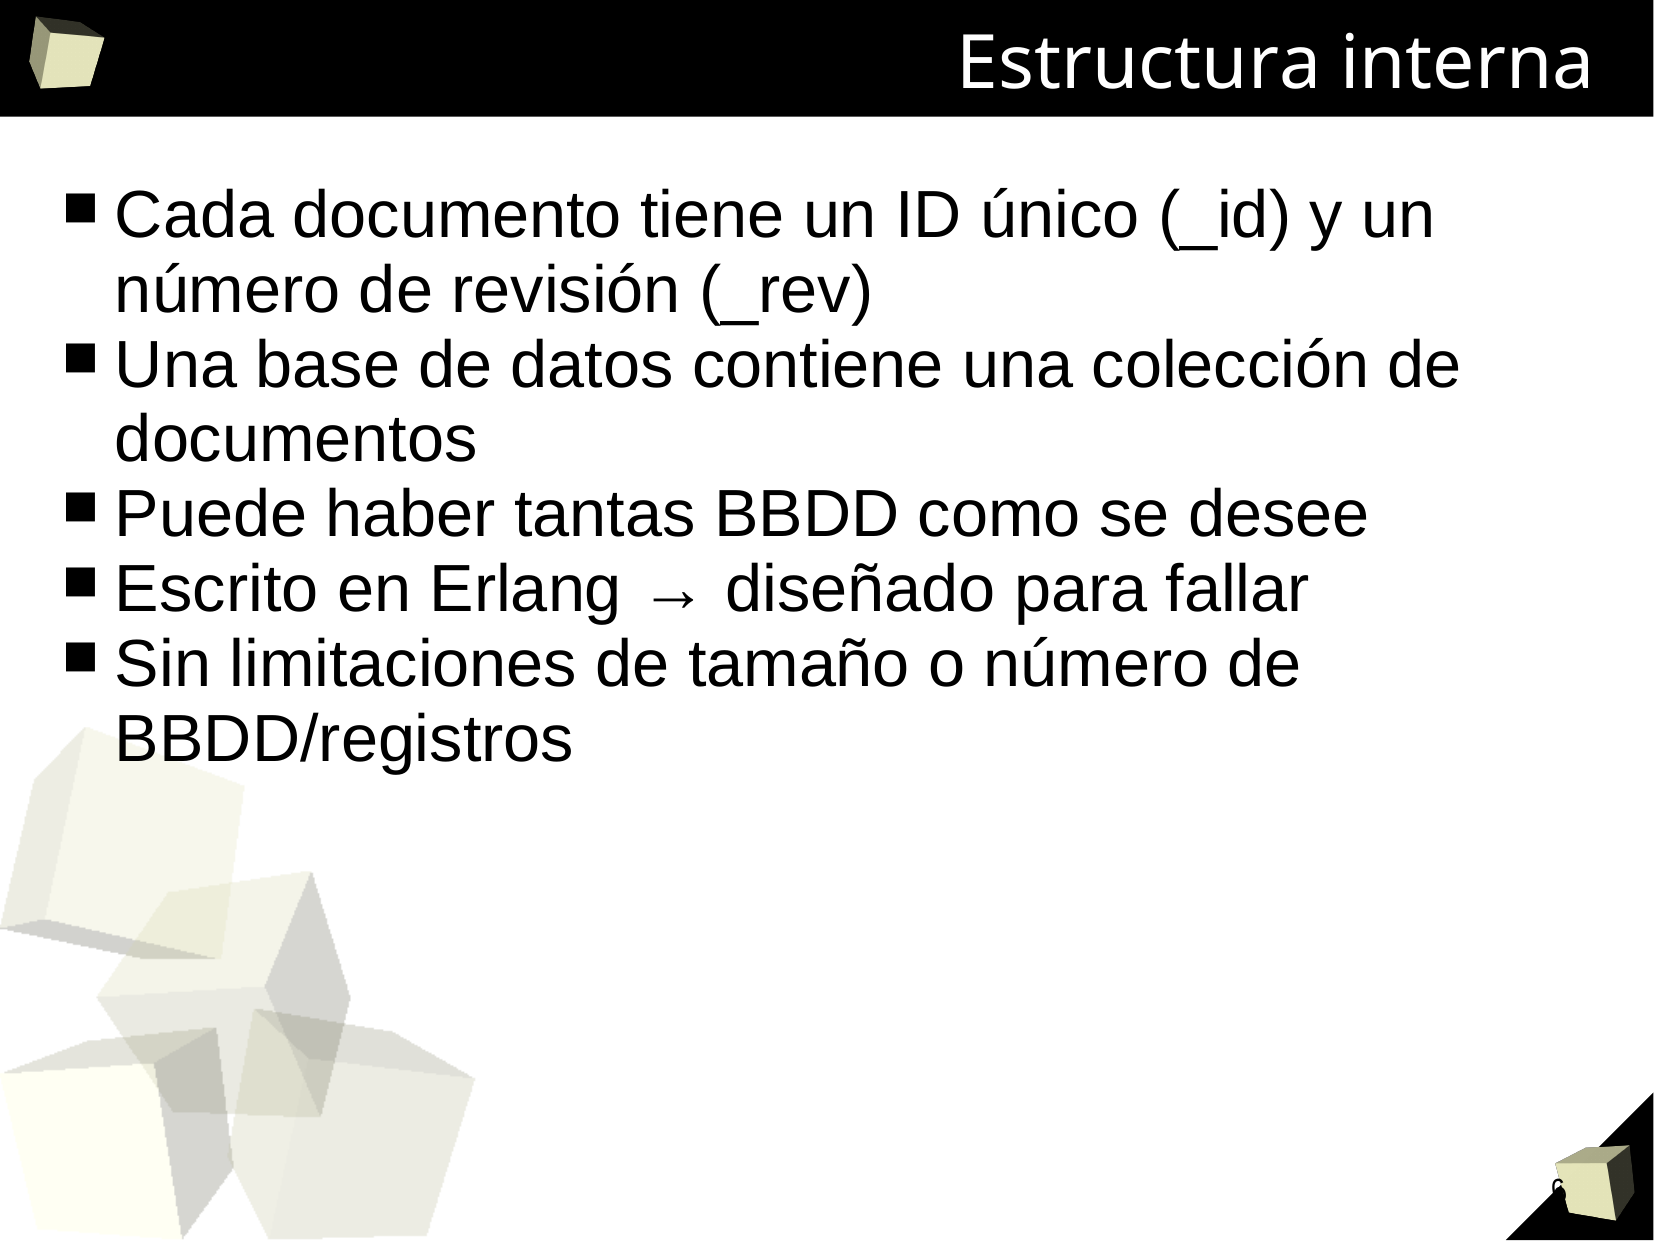

# Estructura interna
Cada documento tiene un ID único (_id) y un número de revisión (_rev)
Una base de datos contiene una colección de documentos
Puede haber tantas BBDD como se desee
Escrito en Erlang → diseñado para fallar
Sin limitaciones de tamaño o número de BBDD/registros